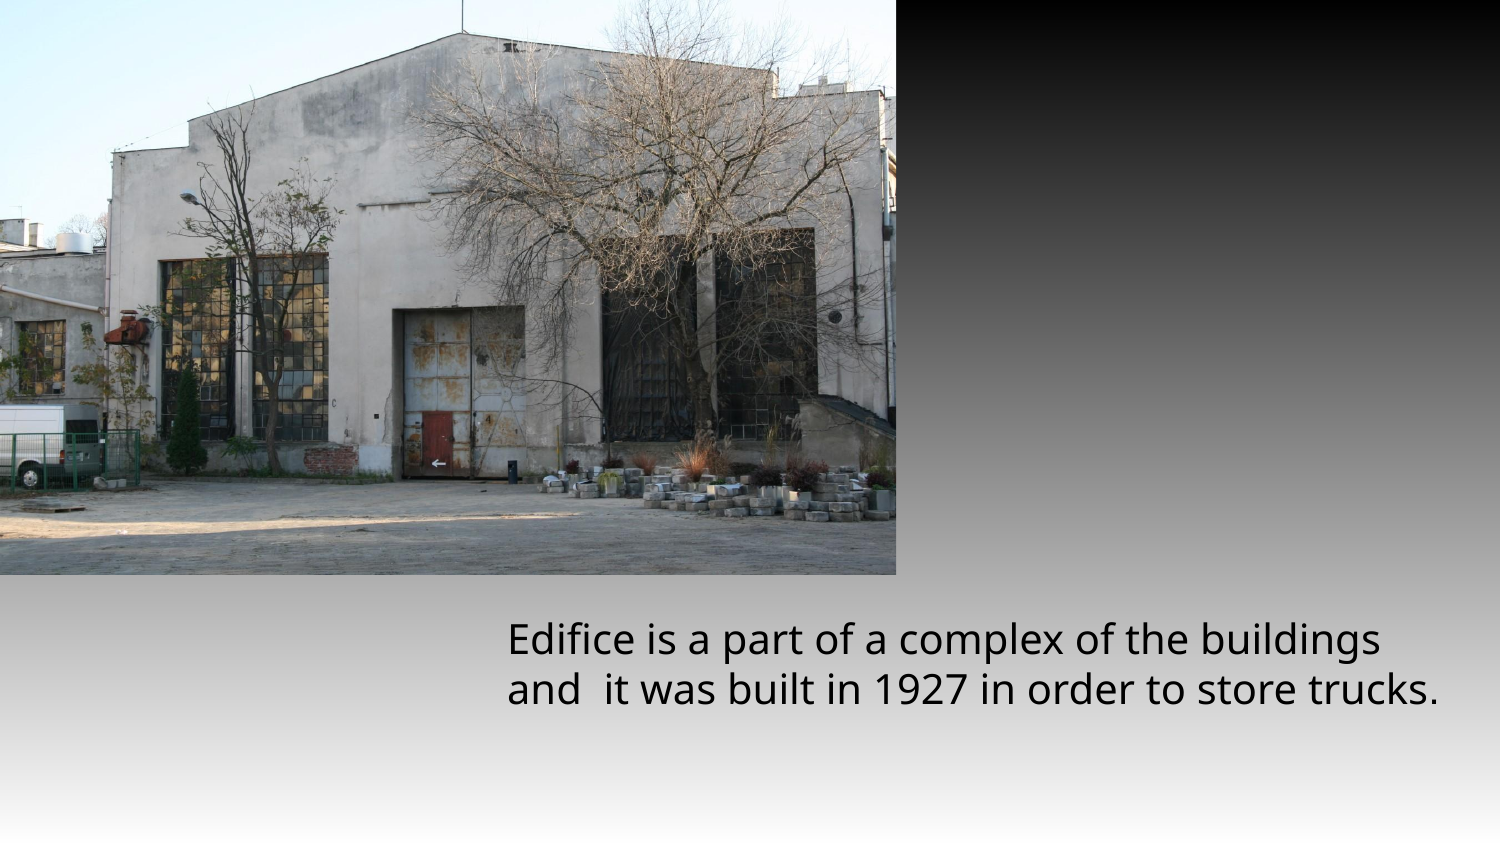

# Edifice is a part of a complex of the buildings and it was built in 1927 in order to store trucks.